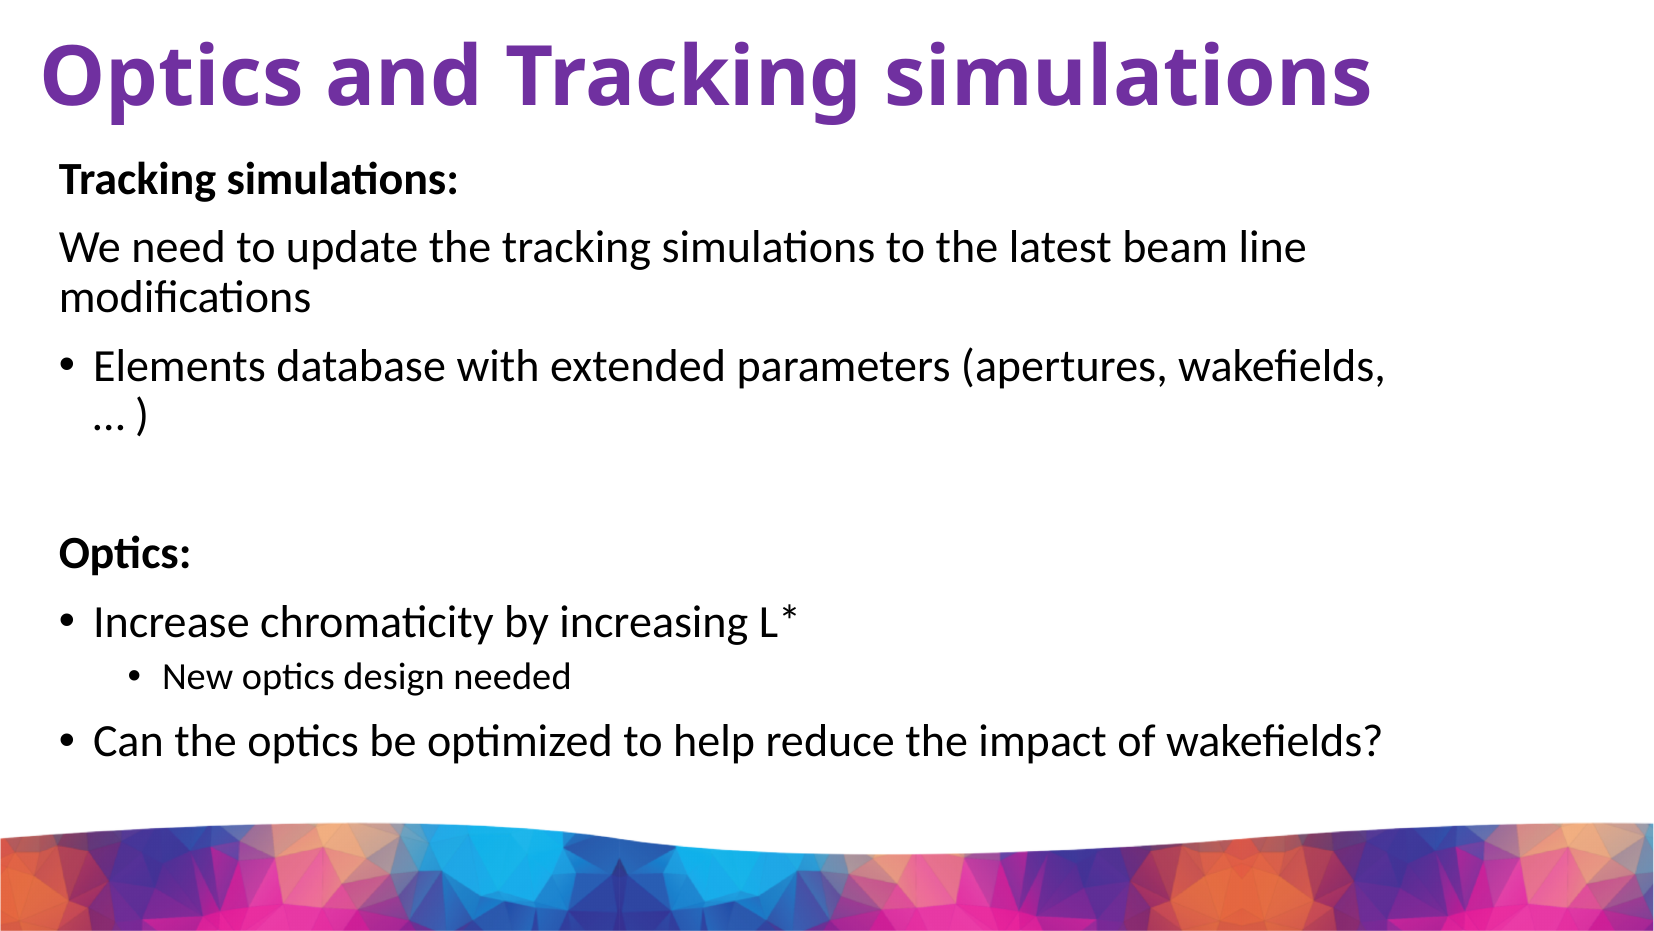

# Optics and Tracking simulations
Tracking simulations:
We need to update the tracking simulations to the latest beam line modifications
Elements database with extended parameters (apertures, wakefields, … )
Optics:
Increase chromaticity by increasing L*
New optics design needed
Can the optics be optimized to help reduce the impact of wakefields?